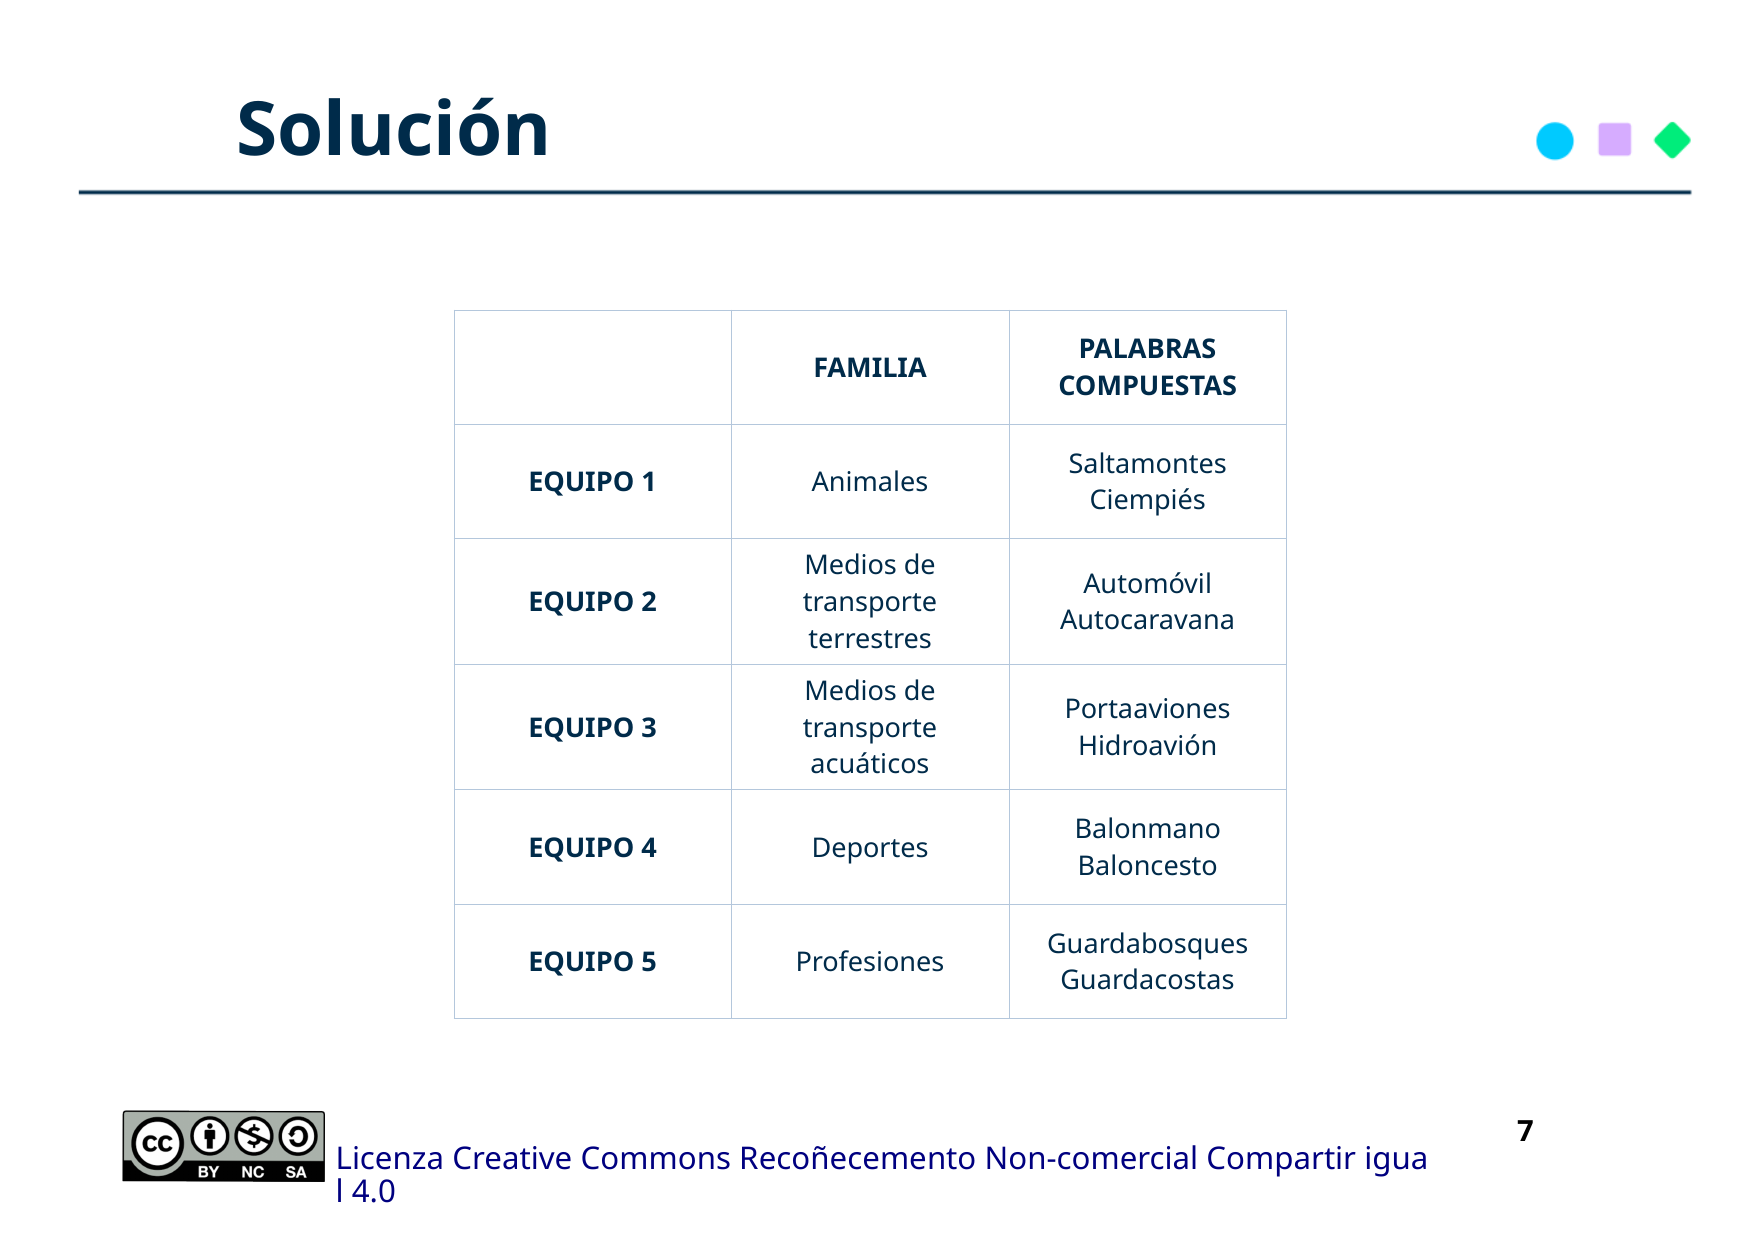

# Solución
| | FAMILIA | PALABRAS COMPUESTAS |
| --- | --- | --- |
| EQUIPO 1 | Animales | Saltamontes Ciempiés |
| EQUIPO 2 | Medios de transporte terrestres | Automóvil Autocaravana |
| EQUIPO 3 | Medios de transporte acuáticos | Portaaviones Hidroavión |
| EQUIPO 4 | Deportes | Balonmano Baloncesto |
| EQUIPO 5 | Profesiones | Guardabosques Guardacostas |
Licenza Creative Commons Recoñecemento Non-comercial Compartir igual 4.0